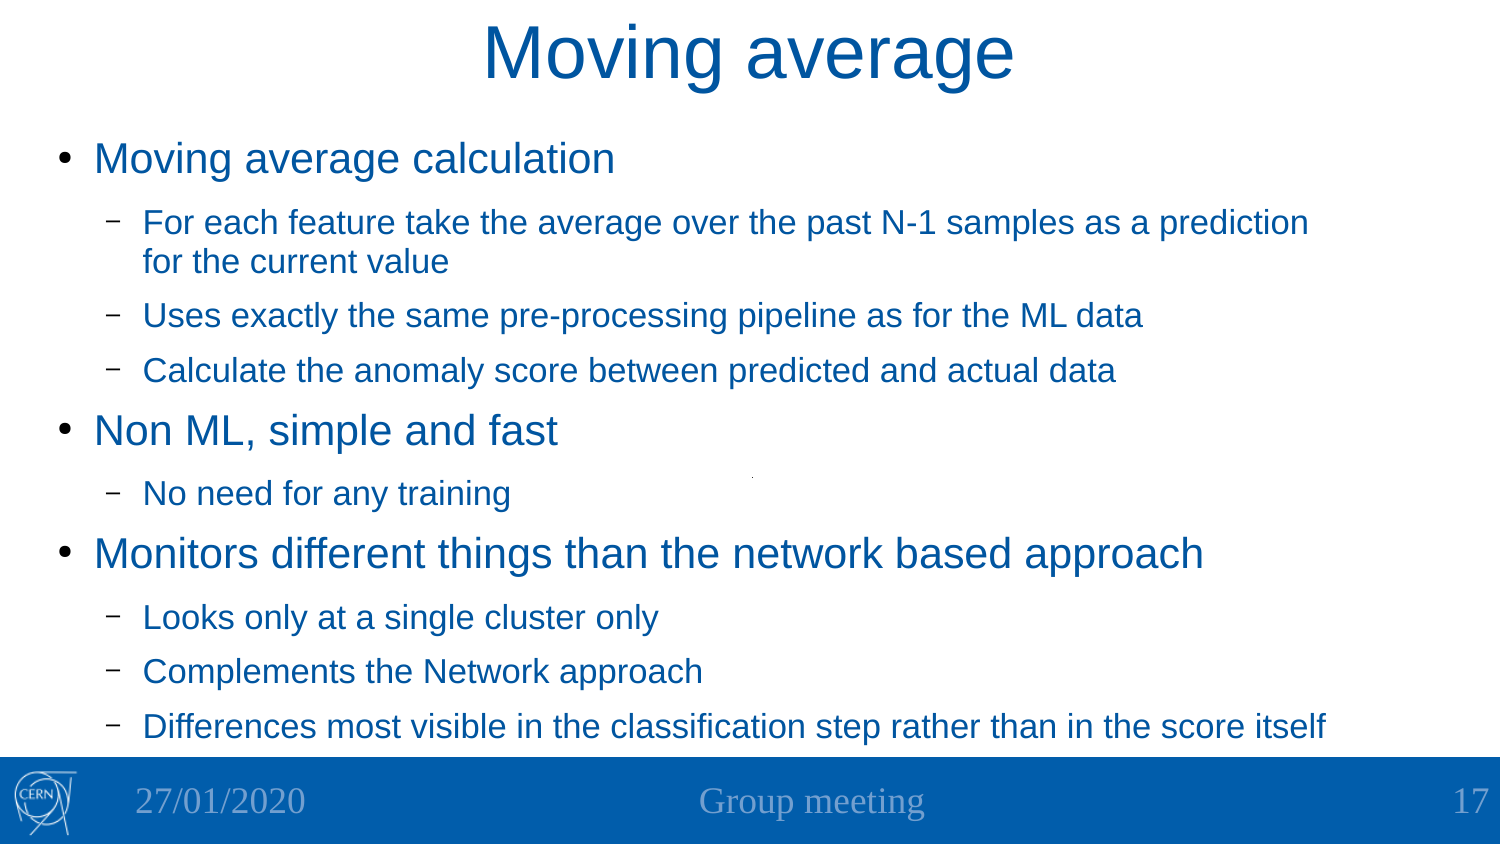

# Moving average
Moving average calculation
For each feature take the average over the past N-1 samples as a prediction for the current value
Uses exactly the same pre-processing pipeline as for the ML data
Calculate the anomaly score between predicted and actual data
Non ML, simple and fast
No need for any training
Monitors different things than the network based approach
Looks only at a single cluster only
Complements the Network approach
Differences most visible in the classification step rather than in the score itself
27/01/2020
Group meeting
17